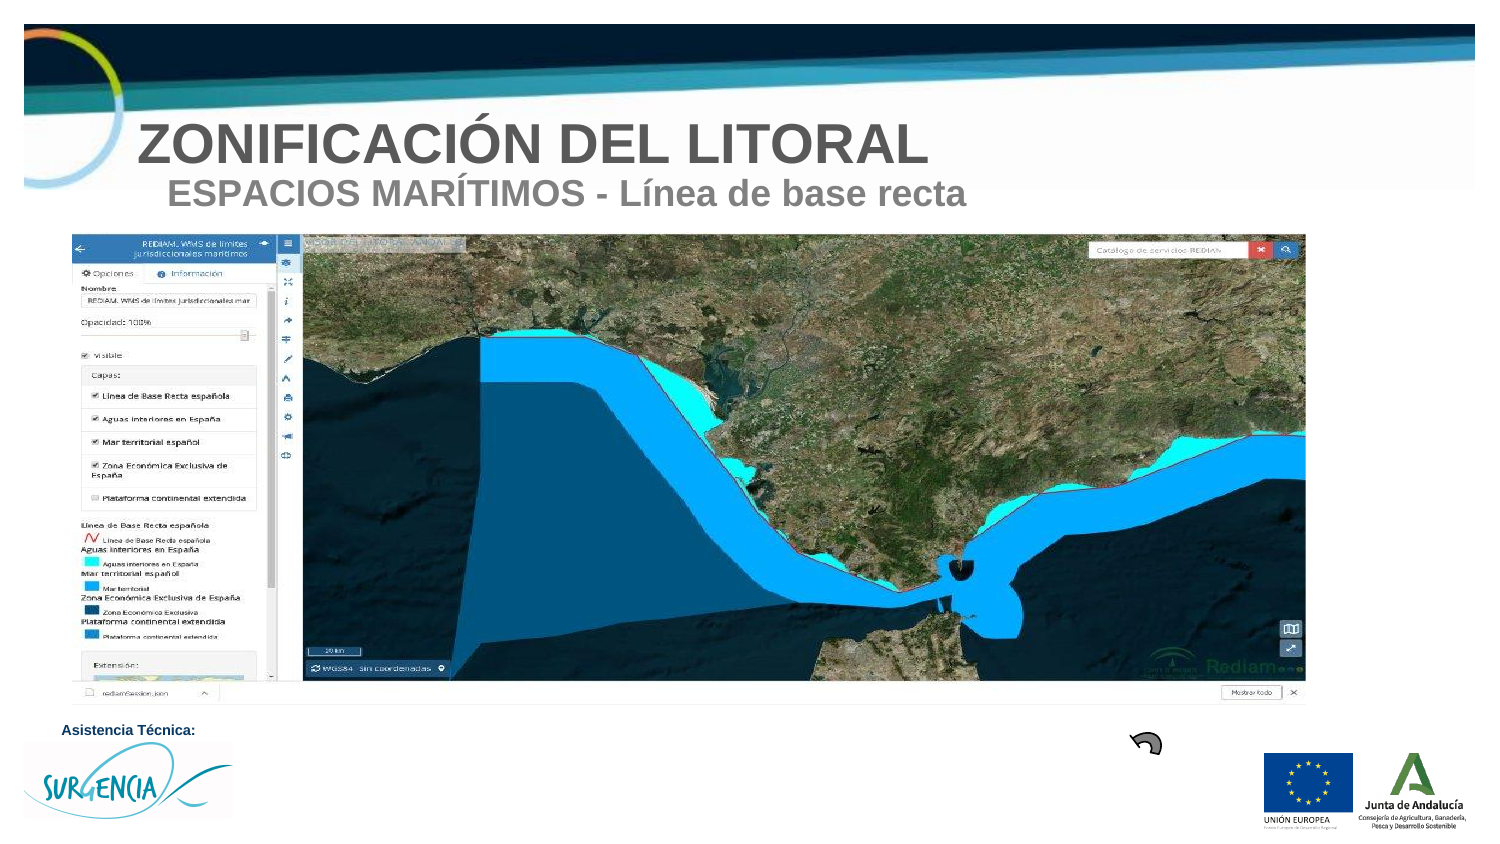

Asistencia Técnica:
# ZONIFICACIÓN DEL LITORAL
ESPACIOS MARÍTIMOS - Línea de base recta